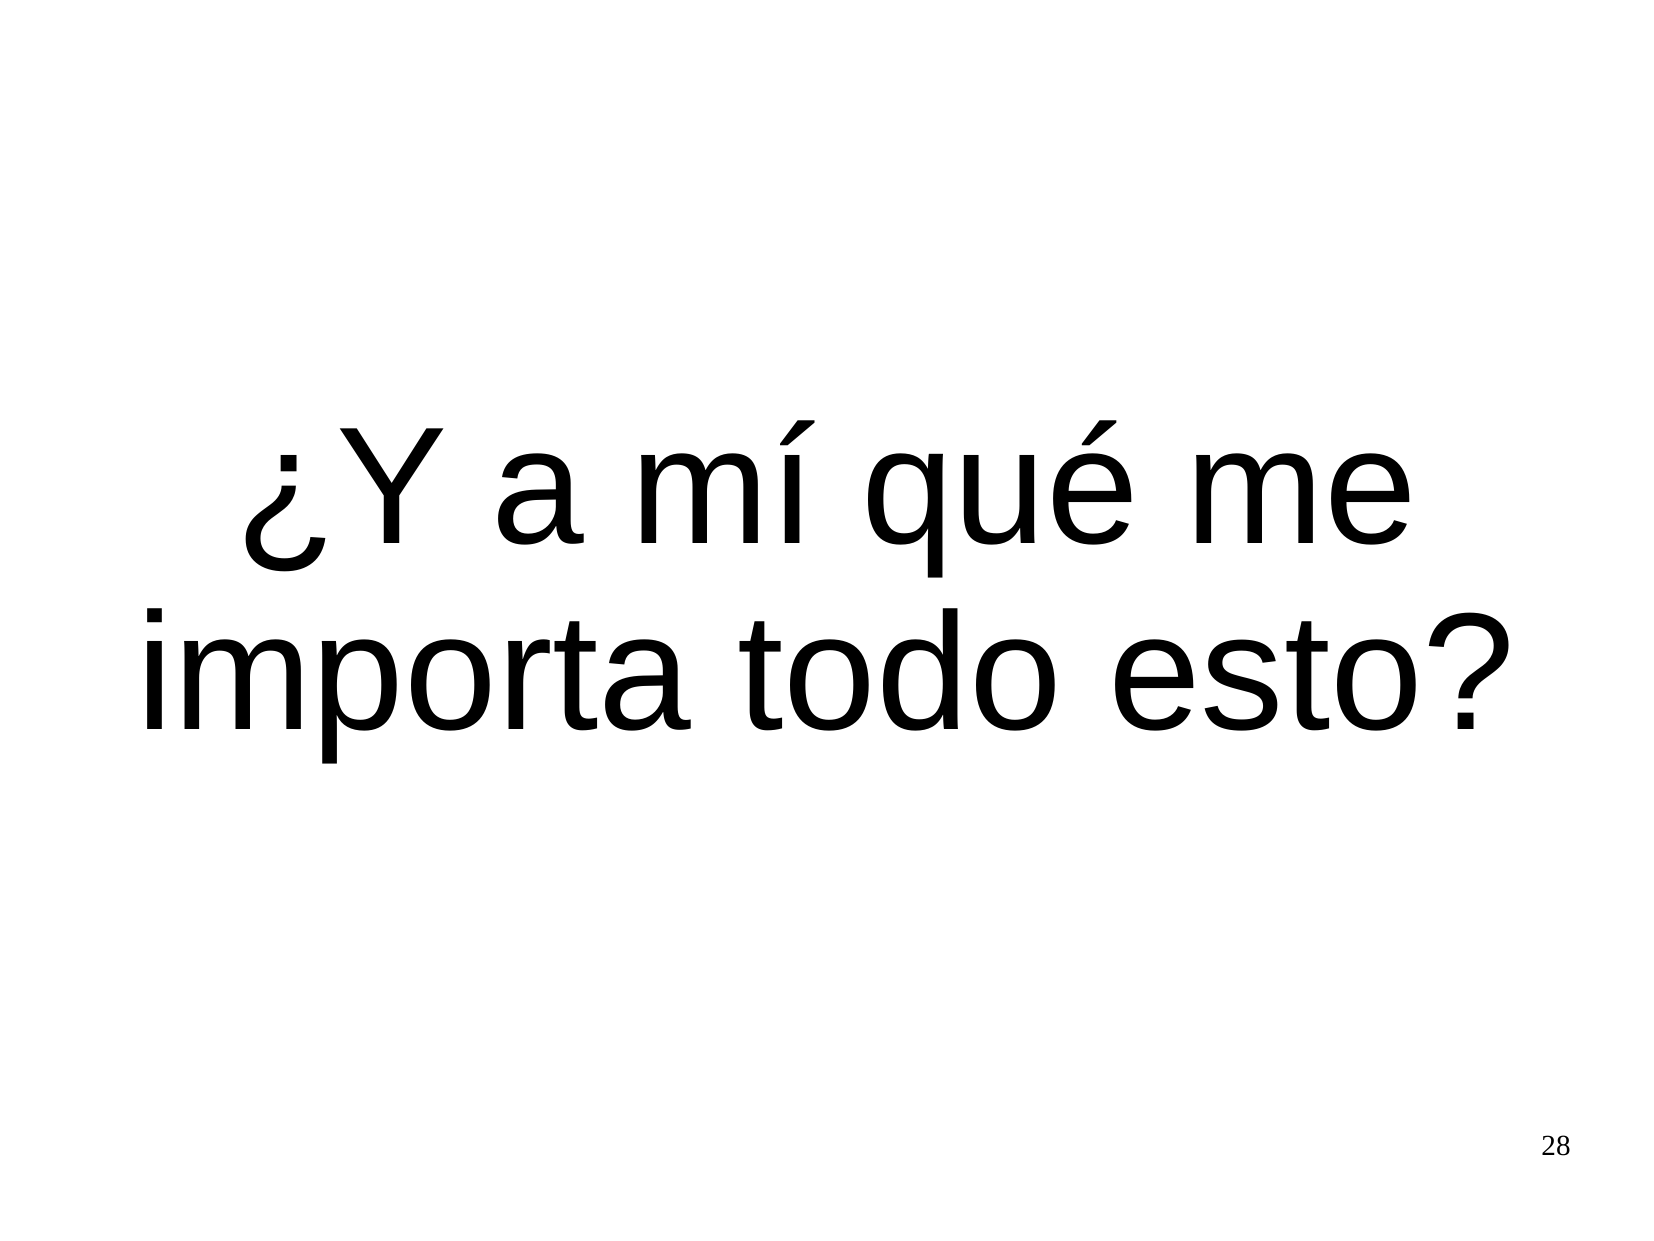

# ¿Y a mí qué me importa todo esto?
28